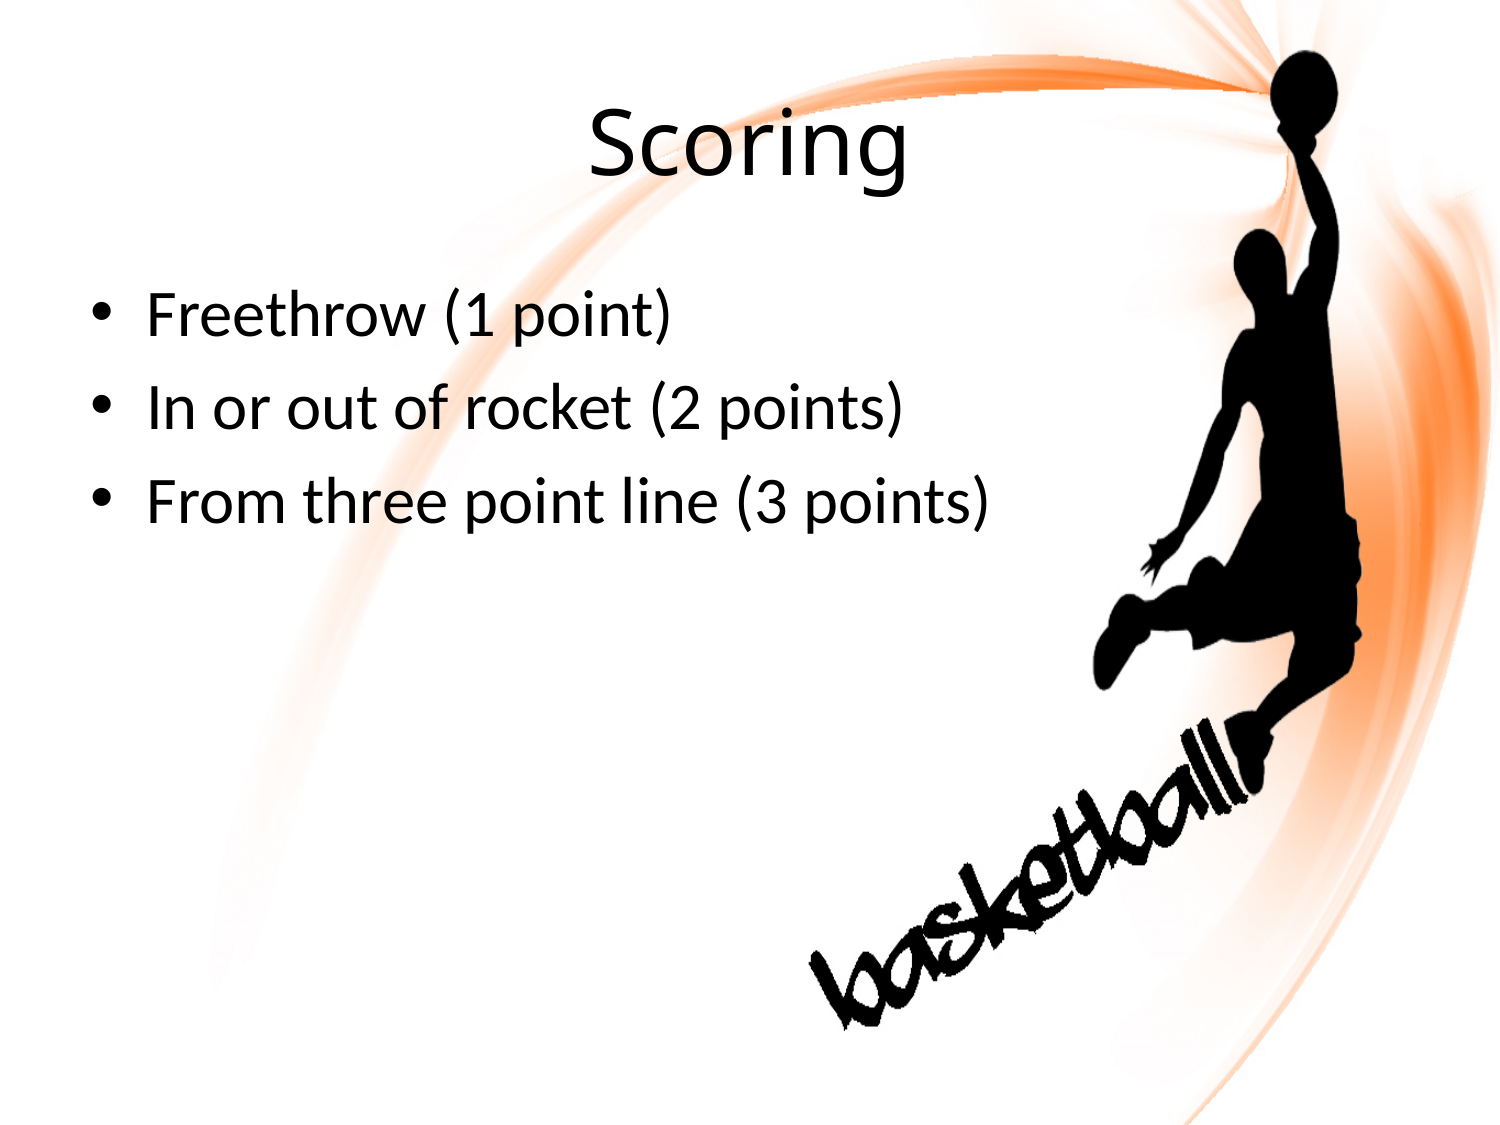

# Scoring
Freethrow (1 point)
In or out of rocket (2 points)
From three point line (3 points)